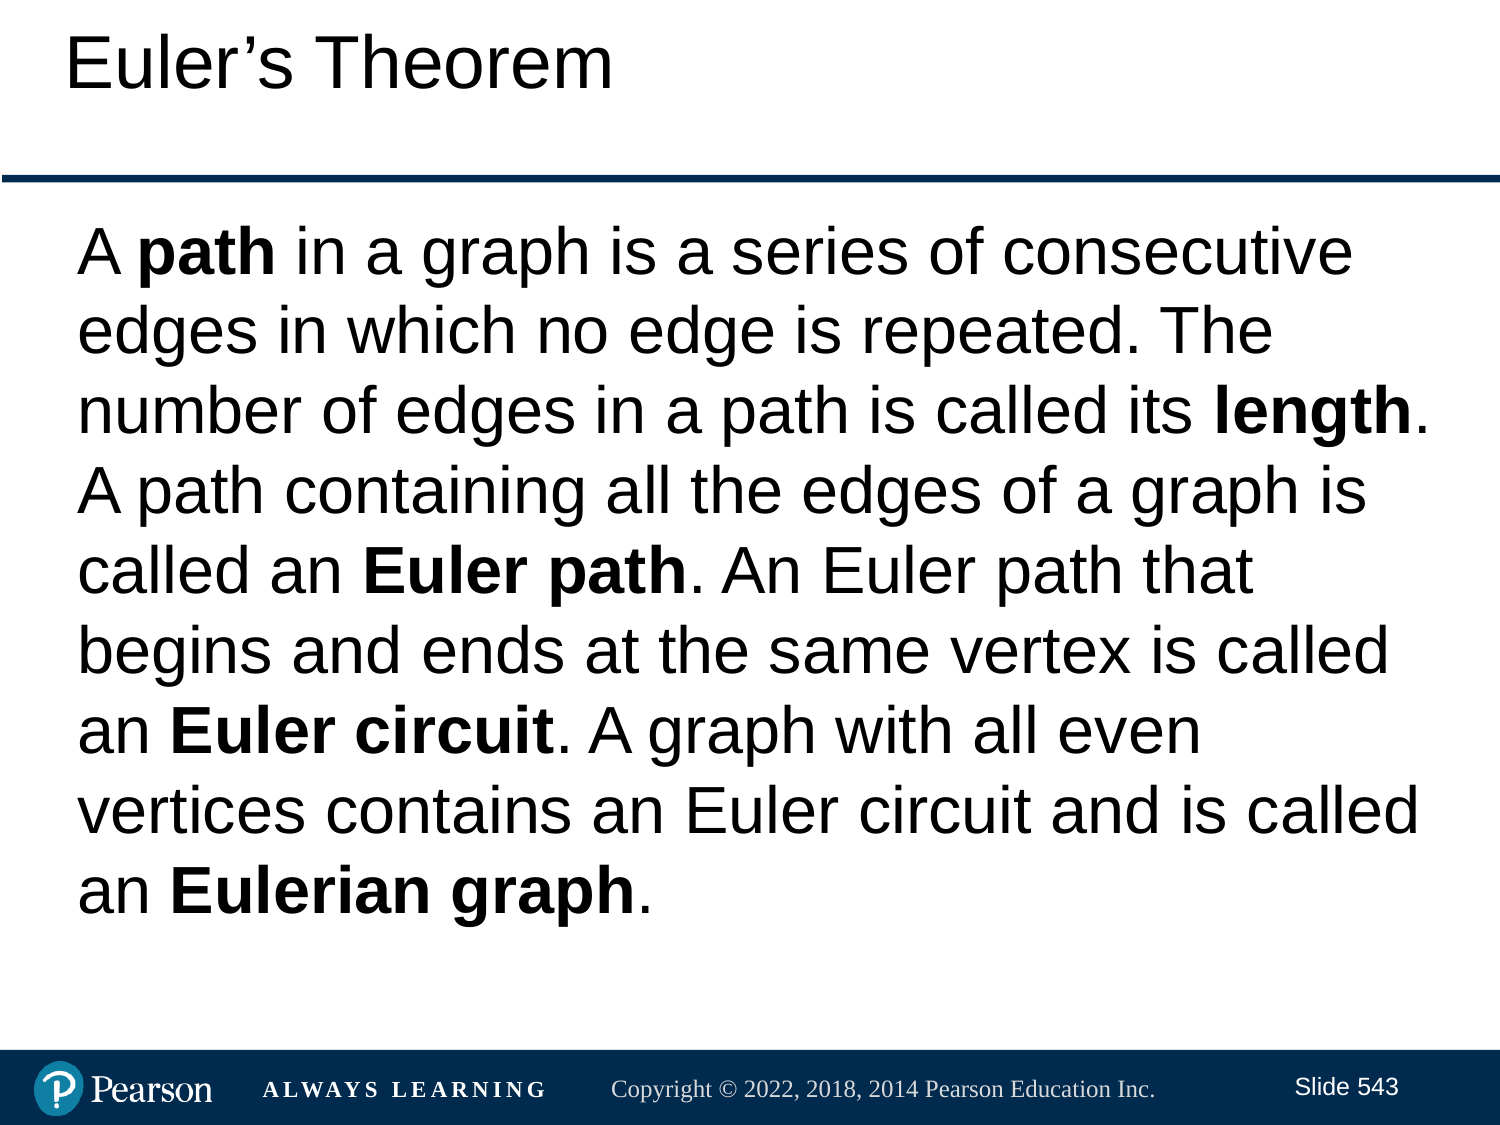

# Euler’s Theorem
A path in a graph is a series of consecutive edges in which no edge is repeated. The number of edges in a path is called its length. A path containing all the edges of a graph is called an Euler path. An Euler path that begins and ends at the same vertex is called an Euler circuit. A graph with all even vertices contains an Euler circuit and is called an Eulerian graph.